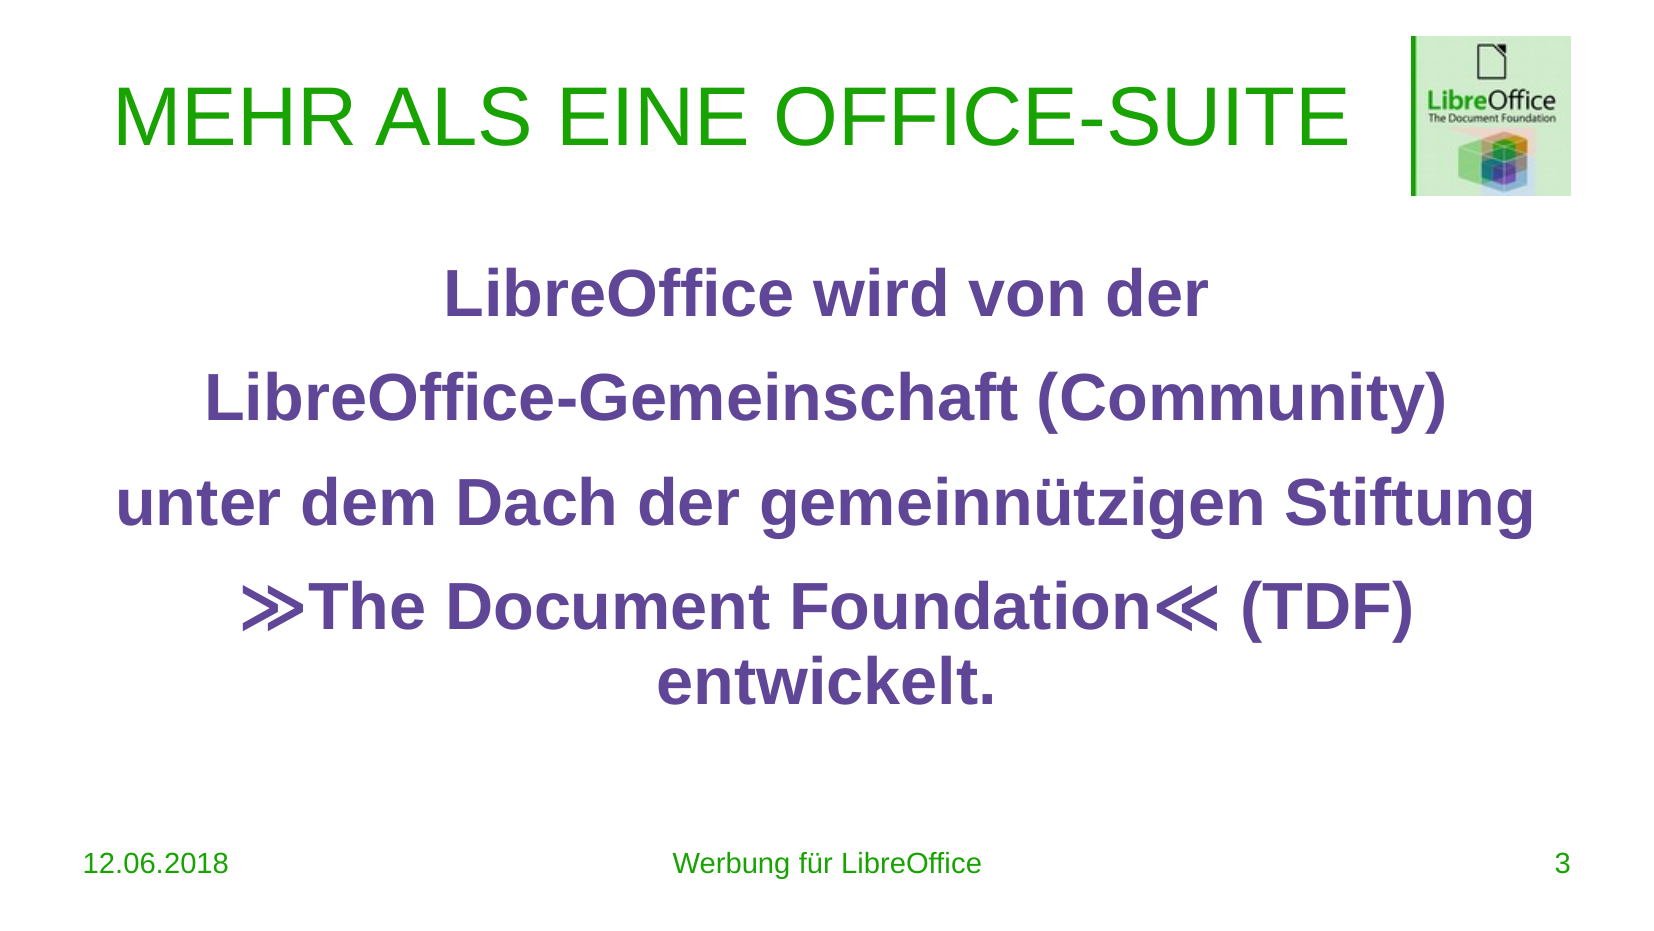

# MEHR ALS EINE OFFICE-SUITE
LibreOffice wird von der
LibreOffice-Gemeinschaft (Community)
unter dem Dach der gemeinnützigen Stiftung
≫The Document Foundation≪ (TDF) entwickelt.
12.06.2018
Werbung für LibreOffice
3